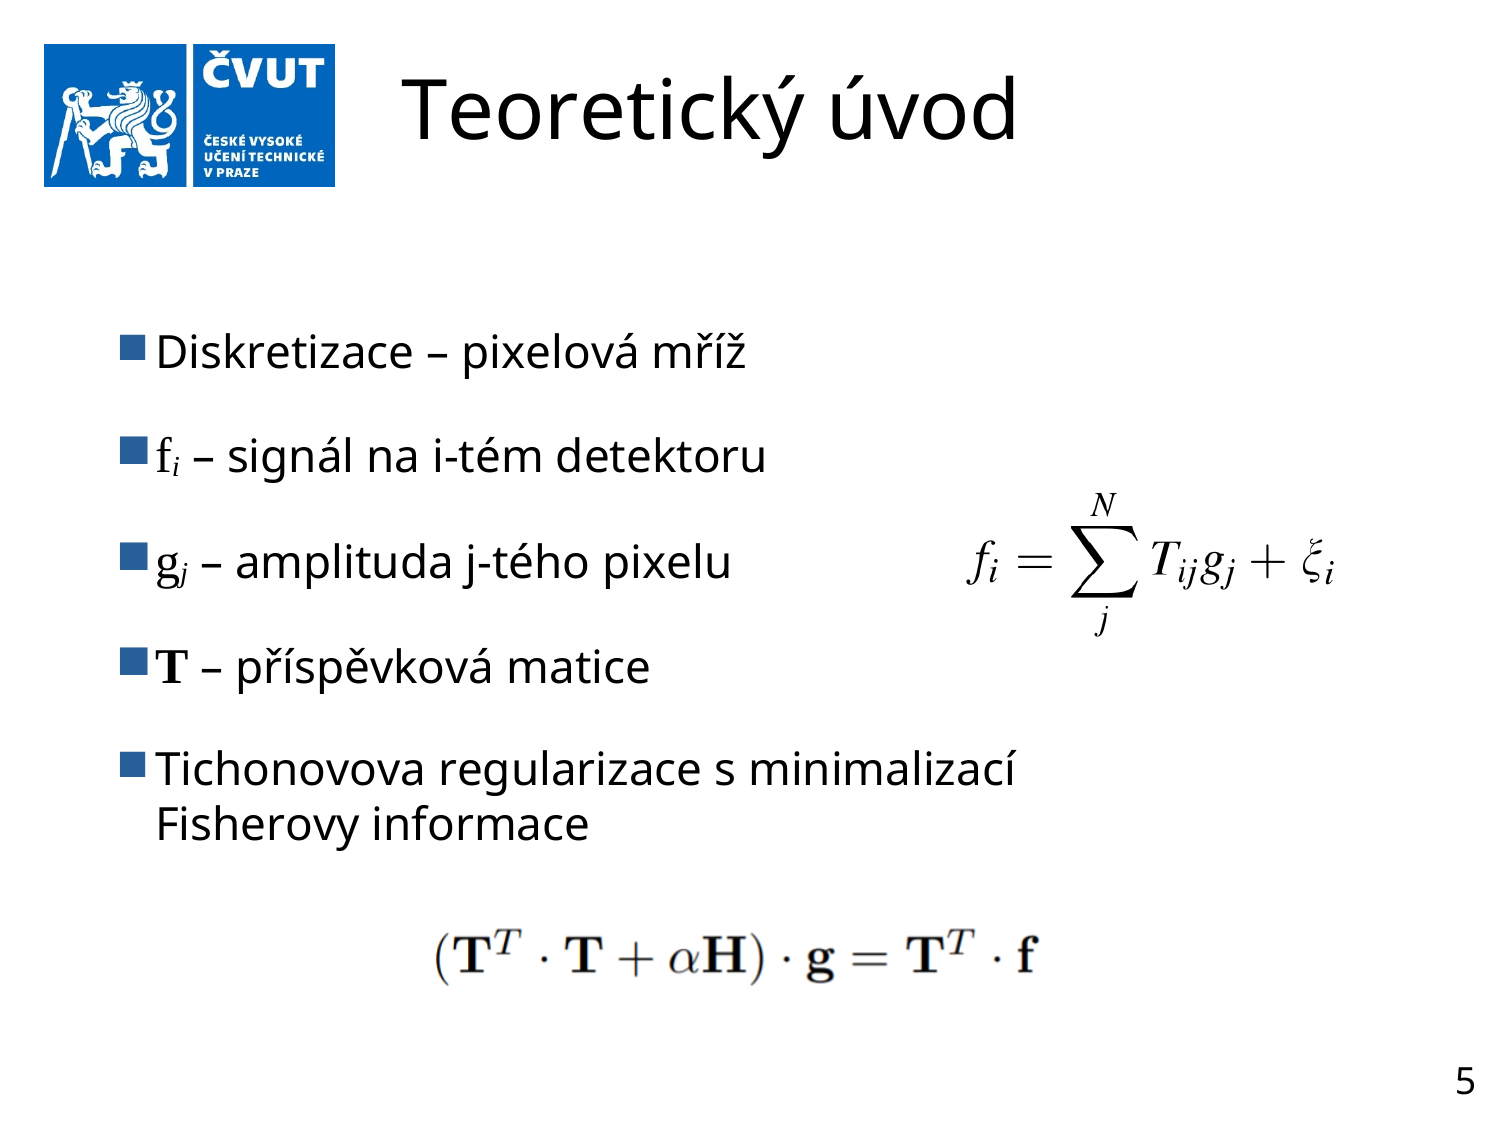

# Teoretický úvod
Diskretizace – pixelová mříž
fi – signál na i-tém detektoru
gj – amplituda j-tého pixelu
T – příspěvková matice
Tichonovova regularizace s minimalizací Fisherovy informace